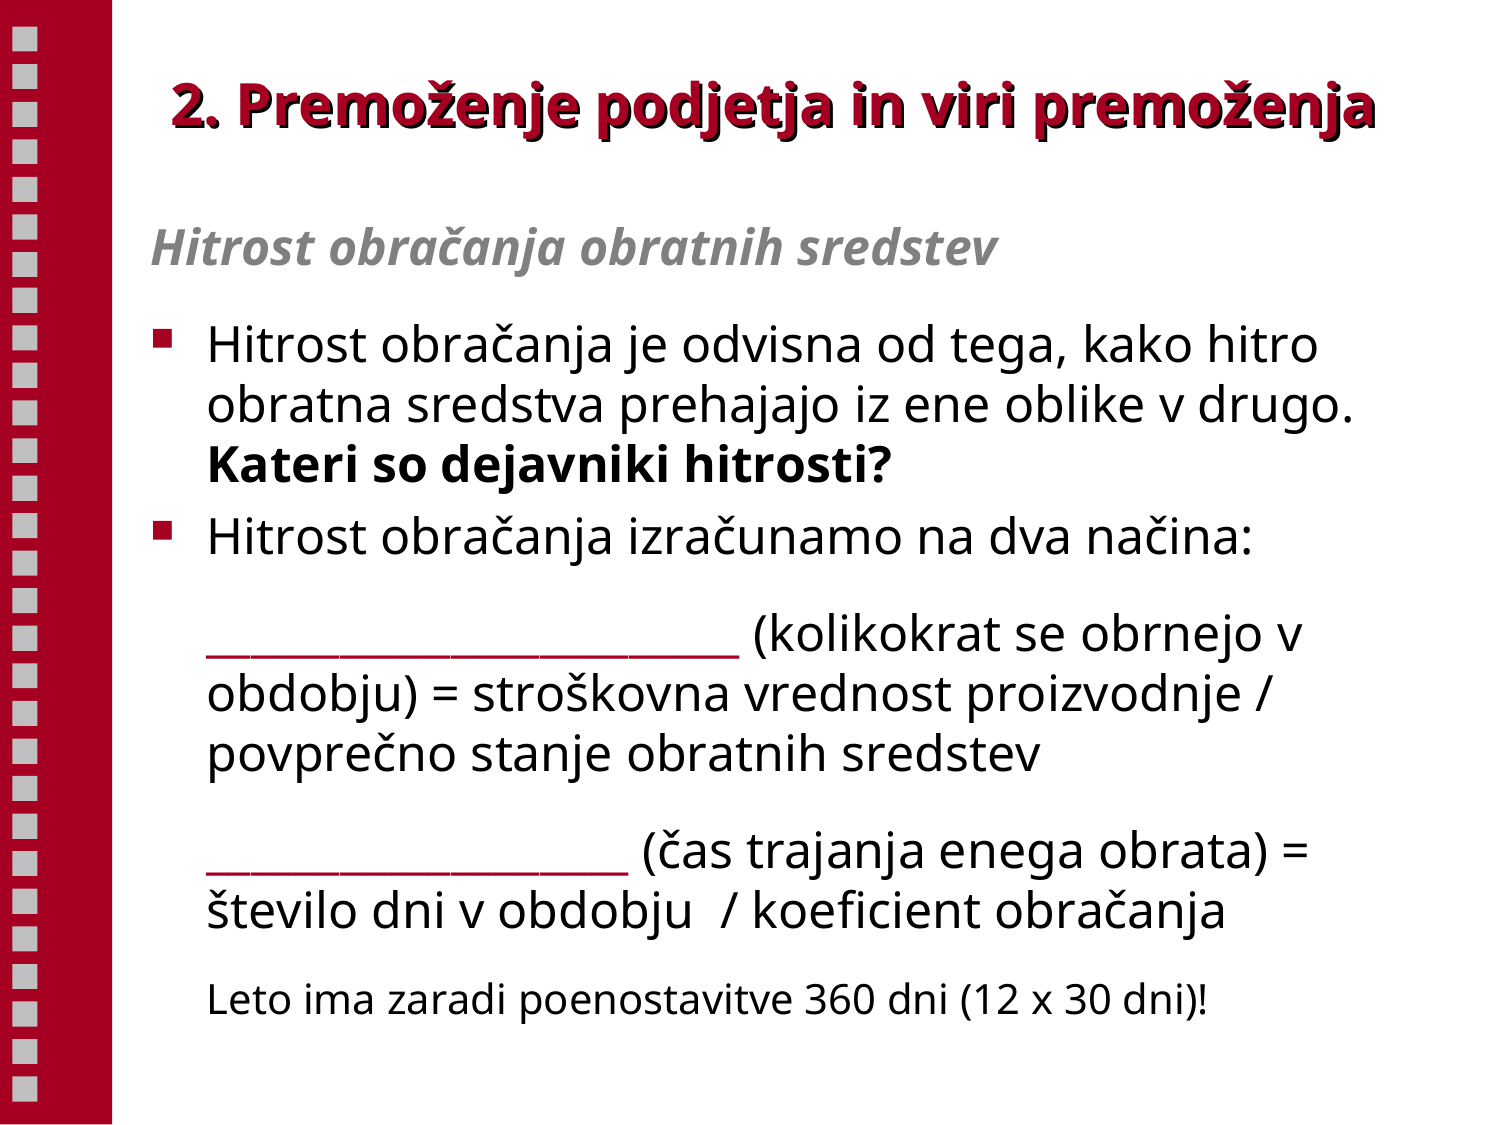

2. Premoženje podjetja in viri premoženja
# Hitrost obračanja obratnih sredstev
Hitrost obračanja je odvisna od tega, kako hitro obratna sredstva prehajajo iz ene oblike v drugo. Kateri so dejavniki hitrosti?
Hitrost obračanja izračunamo na dva načina:
	________________________ (kolikokrat se obrnejo v obdobju) = stroškovna vrednost proizvodnje / povprečno stanje obratnih sredstev
	___________________ (čas trajanja enega obrata) =
število dni v obdobju / koeficient obračanja
	Leto ima zaradi poenostavitve 360 dni (12 x 30 dni)!